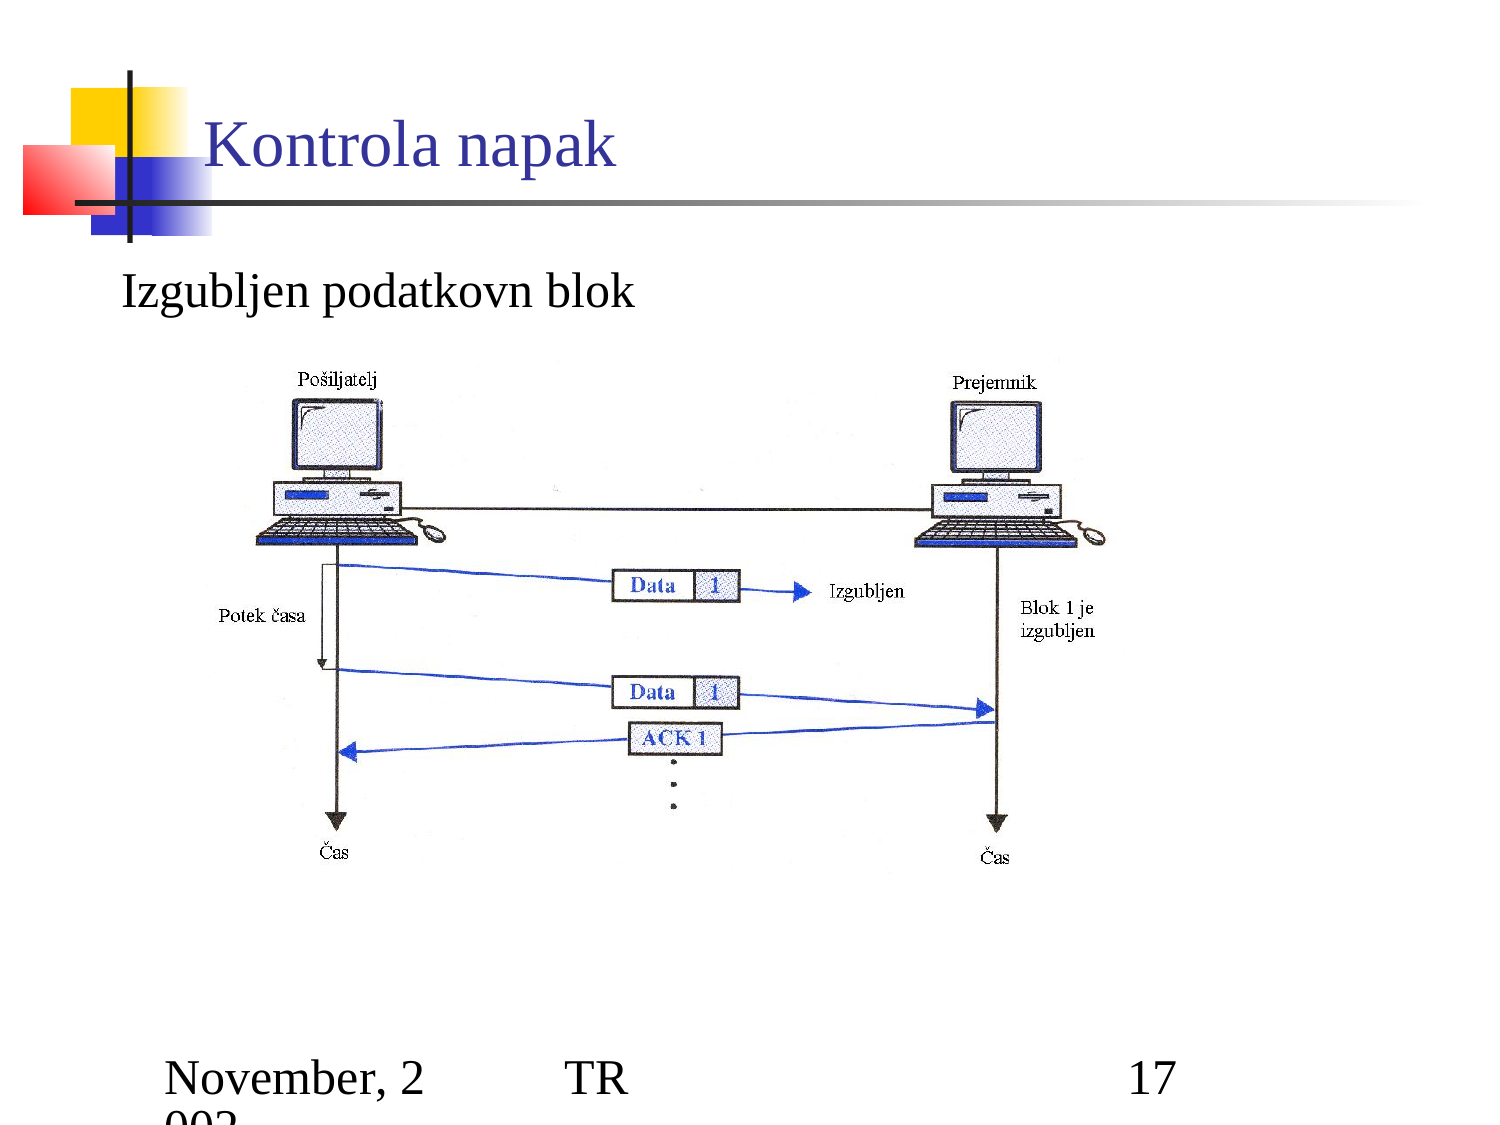

# Kontrola napak
	Izgubljen podatkovn blok
November, 2002
TR
17